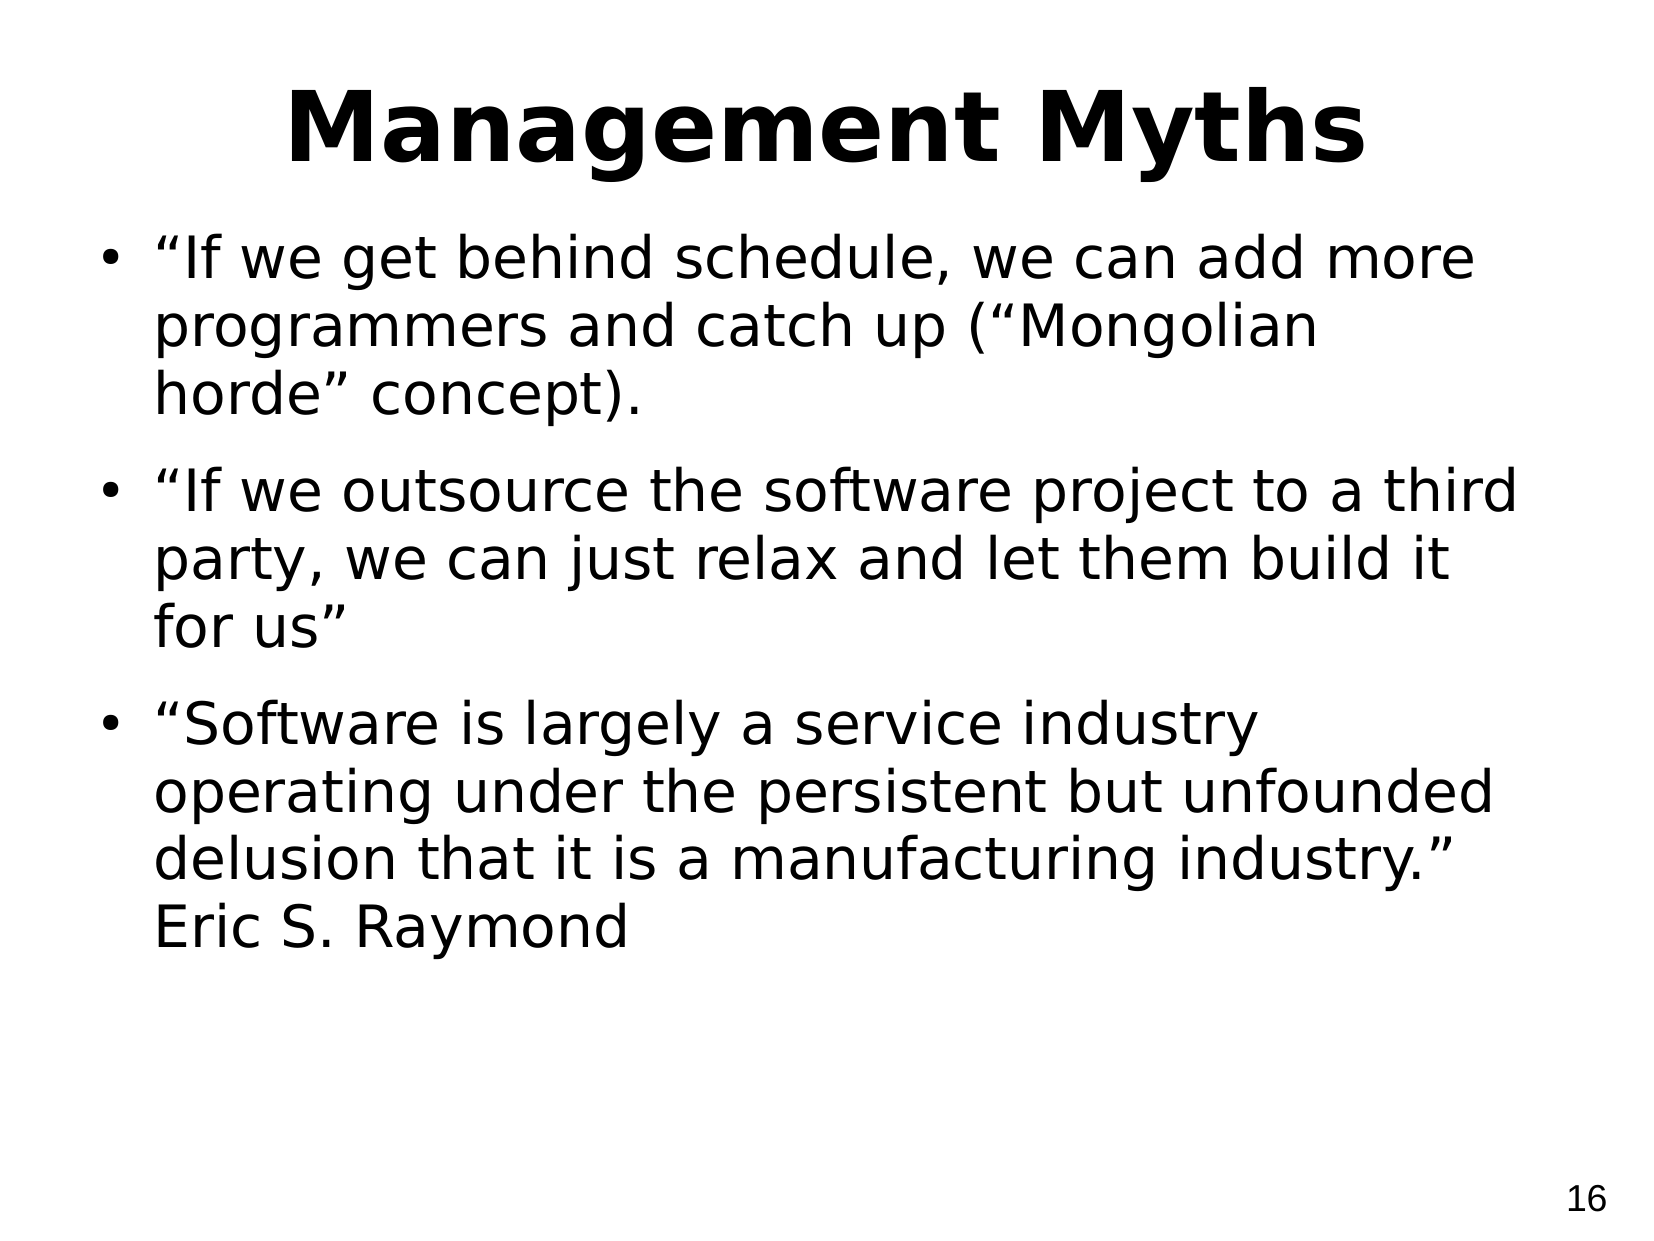

# Management Myths
“If we get behind schedule, we can add more programmers and catch up (“Mongolian horde” concept).
“If we outsource the software project to a third party, we can just relax and let them build it for us”
“Software is largely a service industry operating under the persistent but unfounded delusion that it is a manufacturing industry.”
Eric S. Raymond